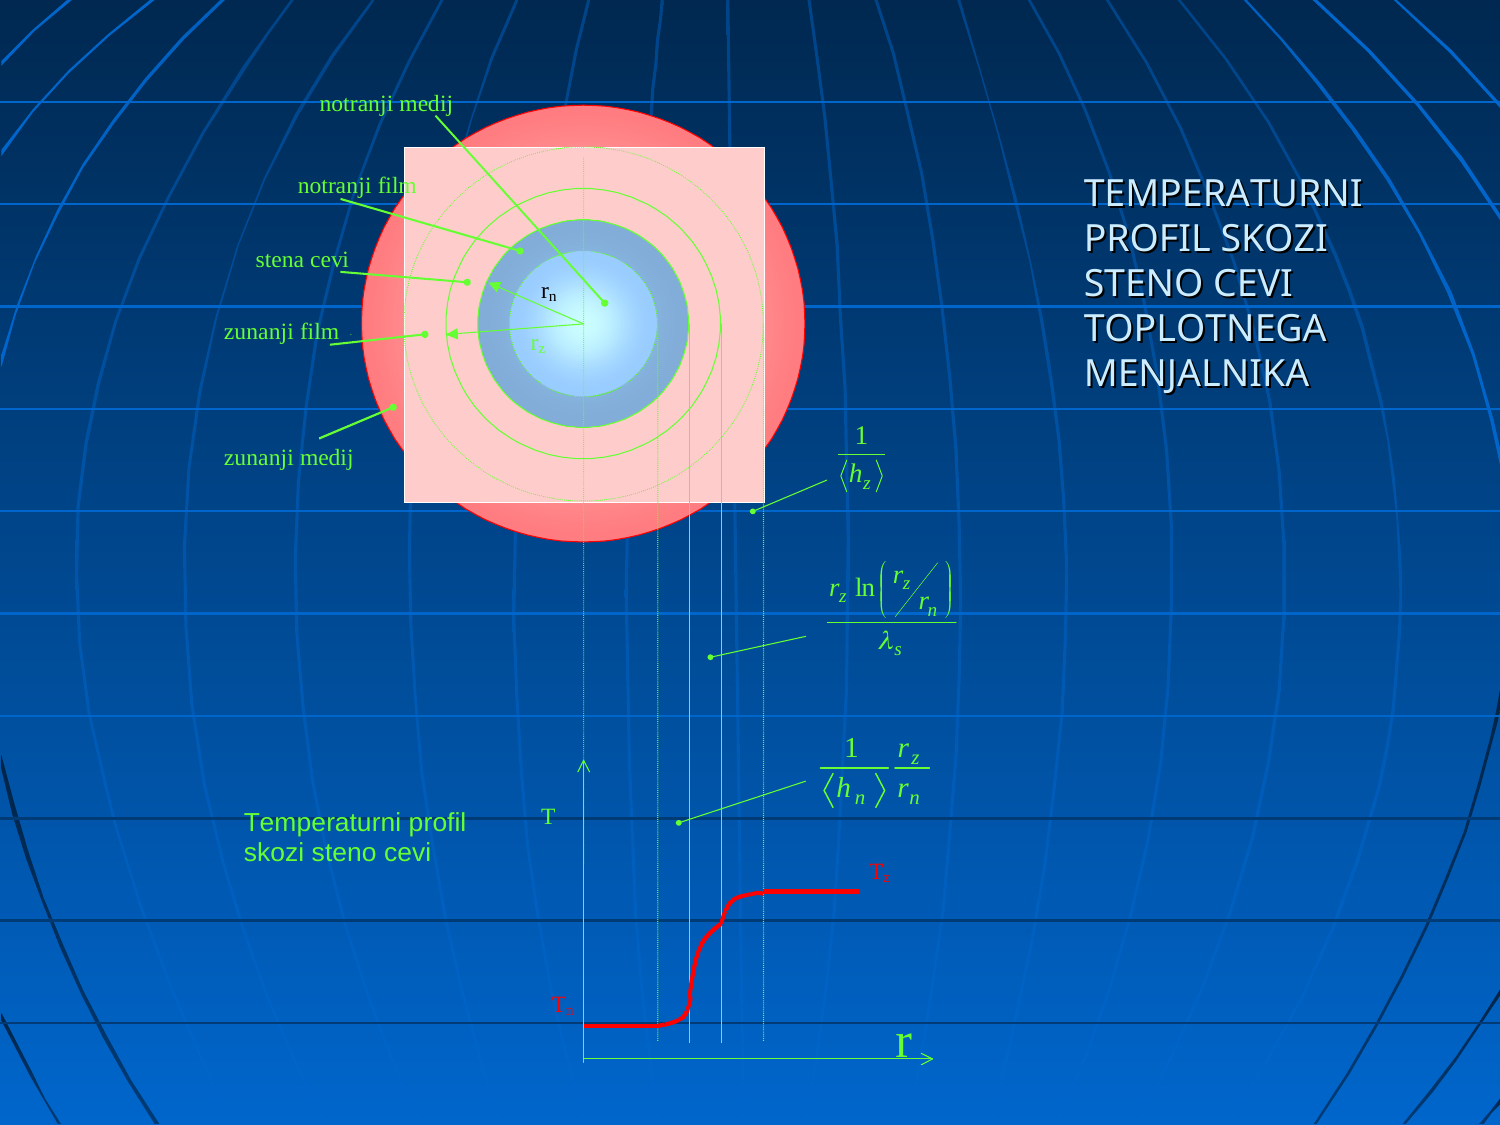

#
r
TEMPERATURNI PROFIL SKOZI STENO CEVI TOPLOTNEGA
MENJALNIKA